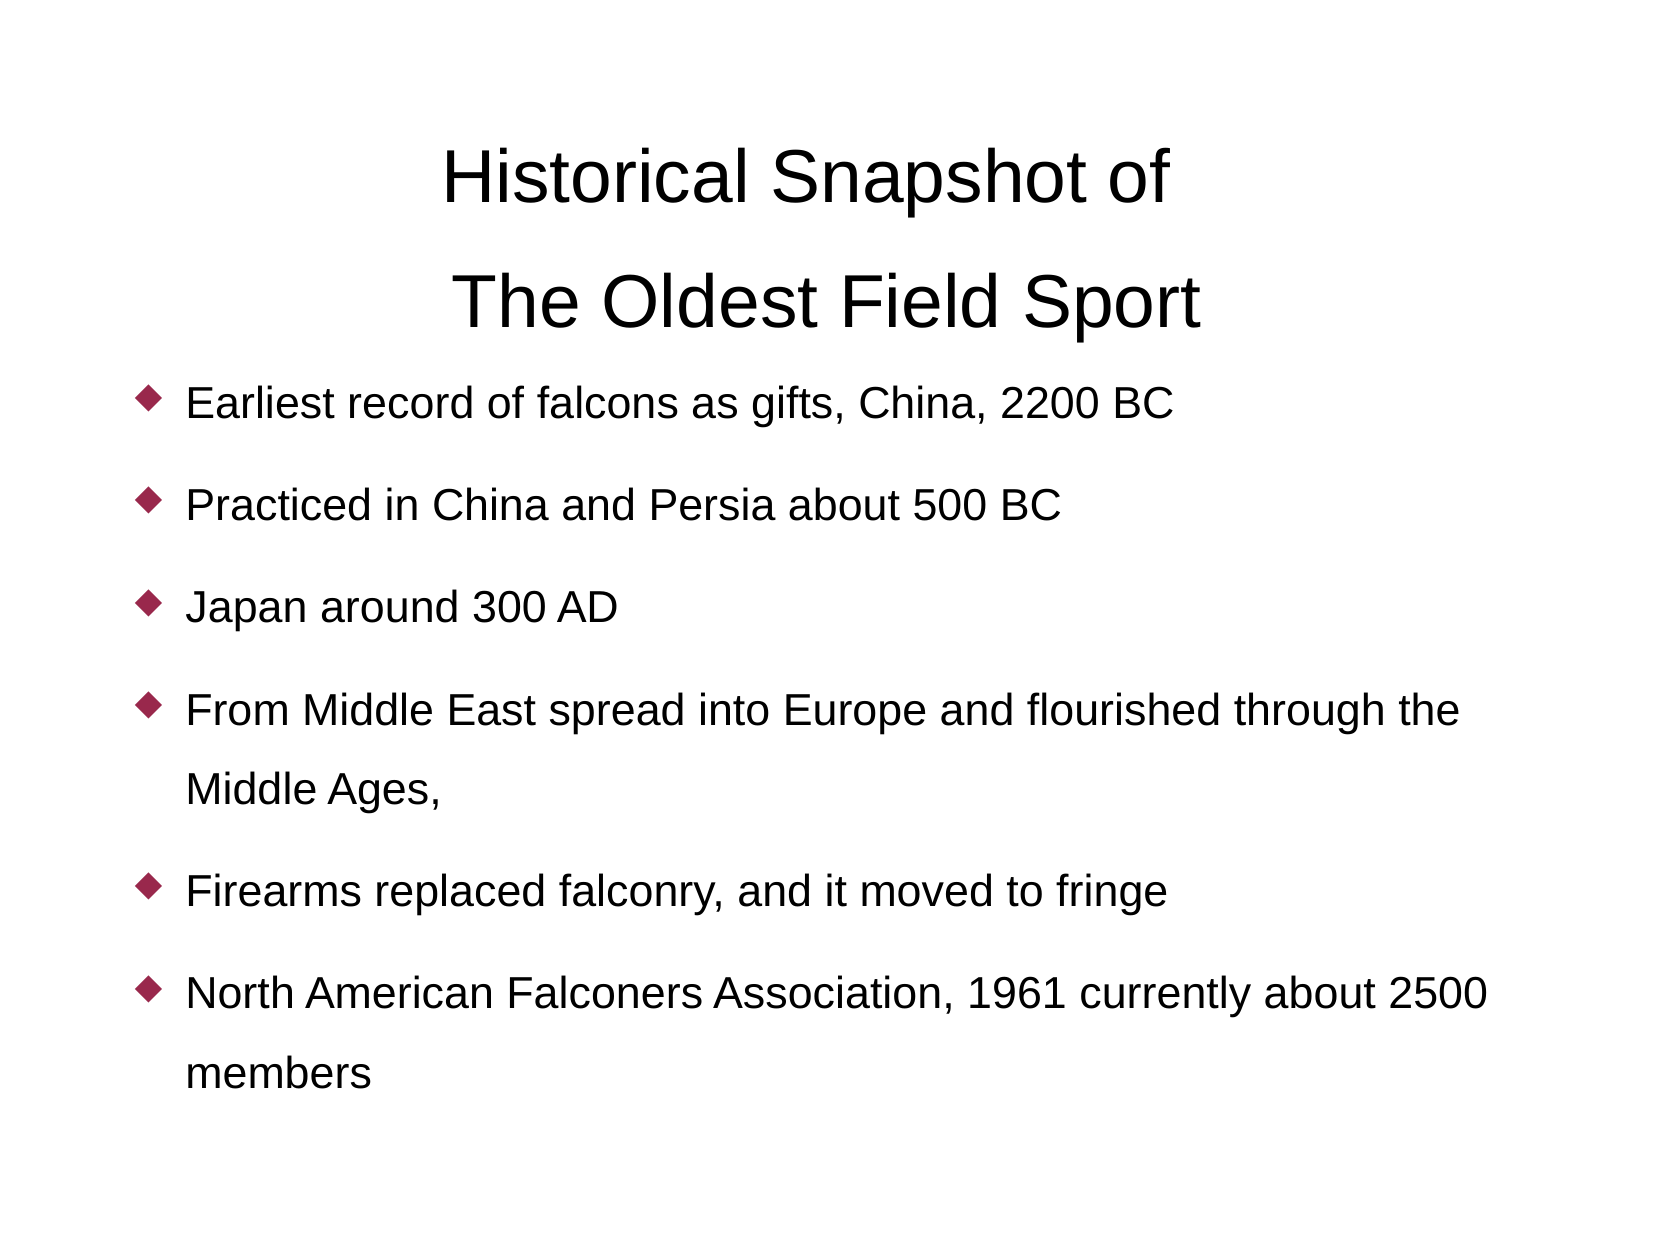

# Historical Snapshot of The Oldest Field Sport
Earliest record of falcons as gifts, China, 2200 BC
Practiced in China and Persia about 500 BC
Japan around 300 AD
From Middle East spread into Europe and flourished through the Middle Ages,
Firearms replaced falconry, and it moved to fringe
North American Falconers Association, 1961 currently about 2500 members